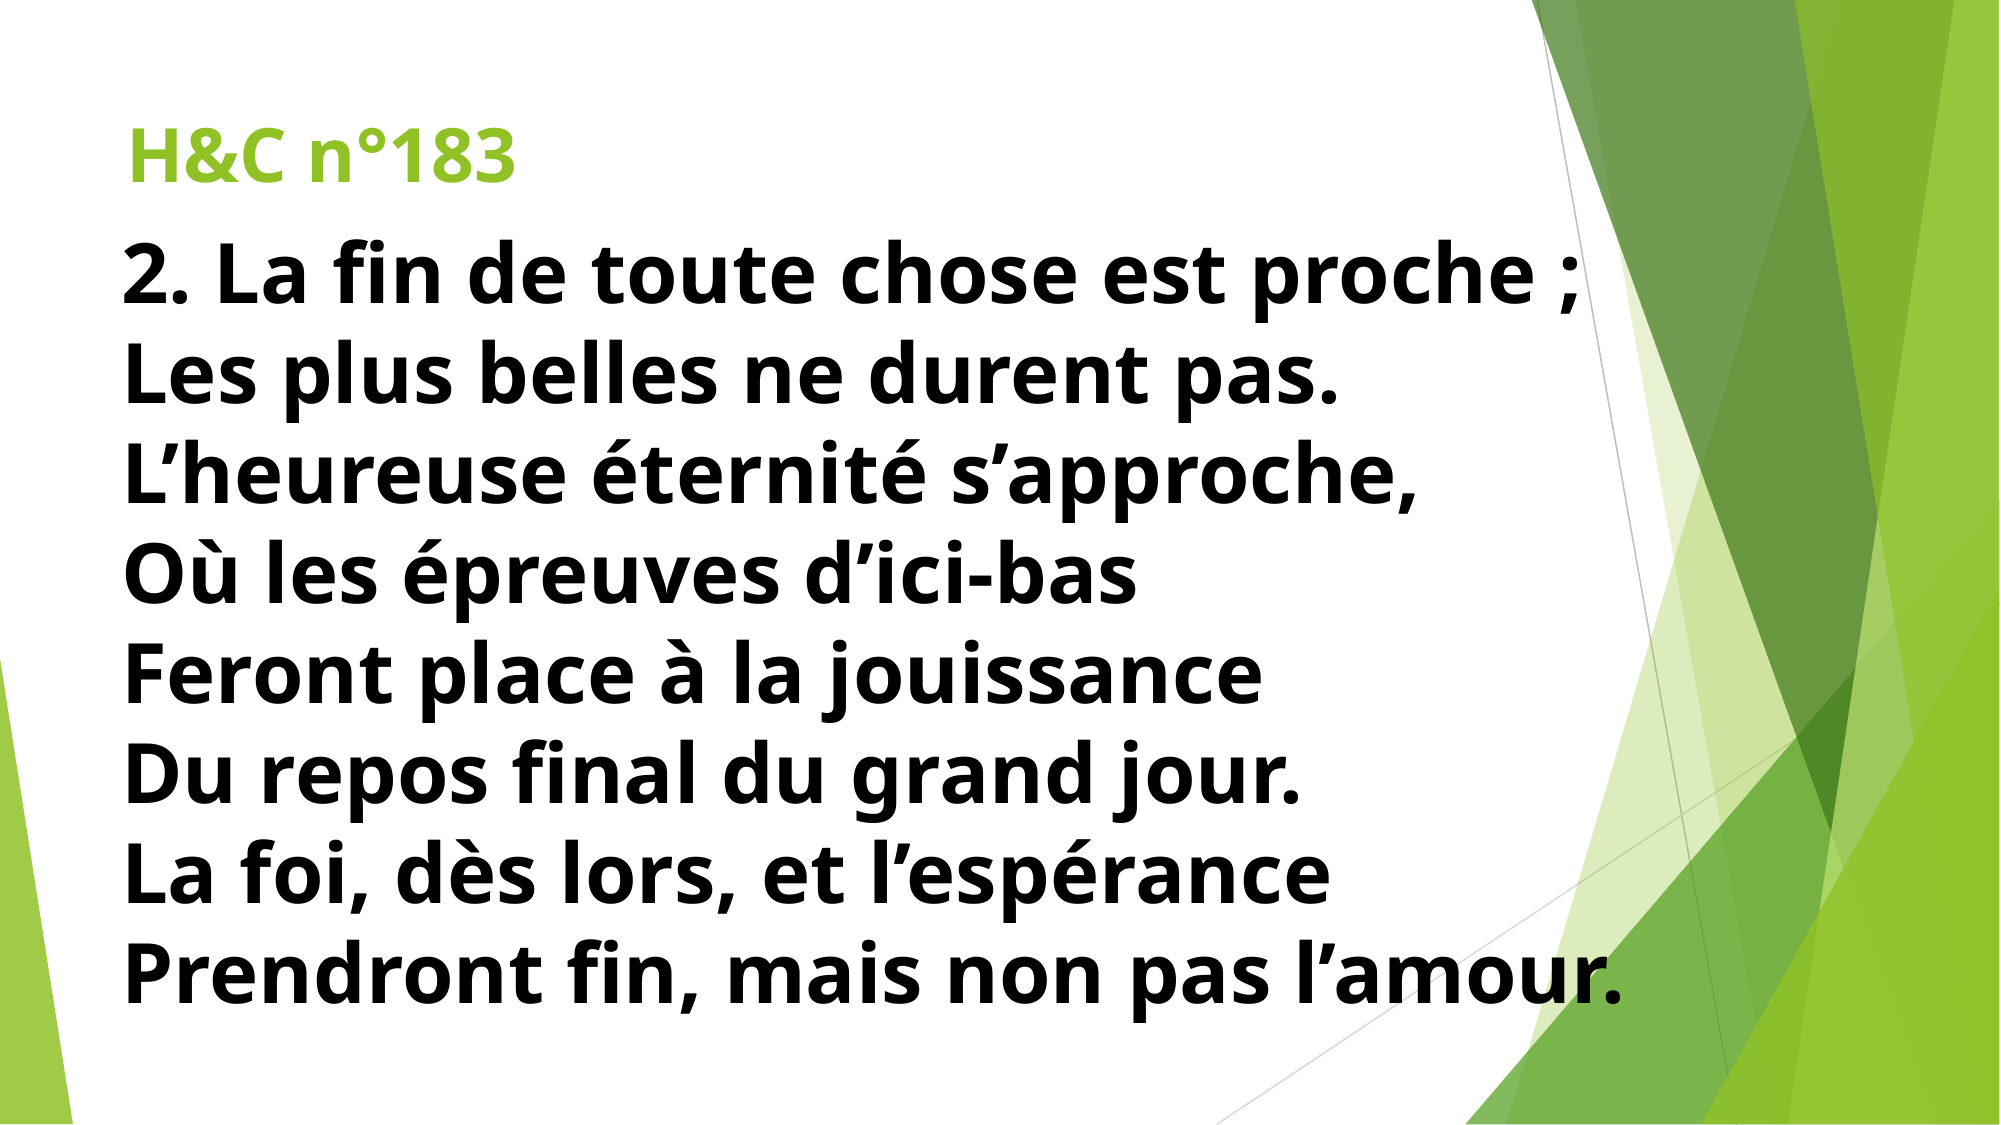

H&C n°183
2. La fin de toute chose est proche ;
Les plus belles ne durent pas.
L’heureuse éternité s’approche,
Où les épreuves d’ici-bas
Feront place à la jouissance
Du repos final du grand jour.
La foi, dès lors, et l’espérance
Prendront fin, mais non pas l’amour.